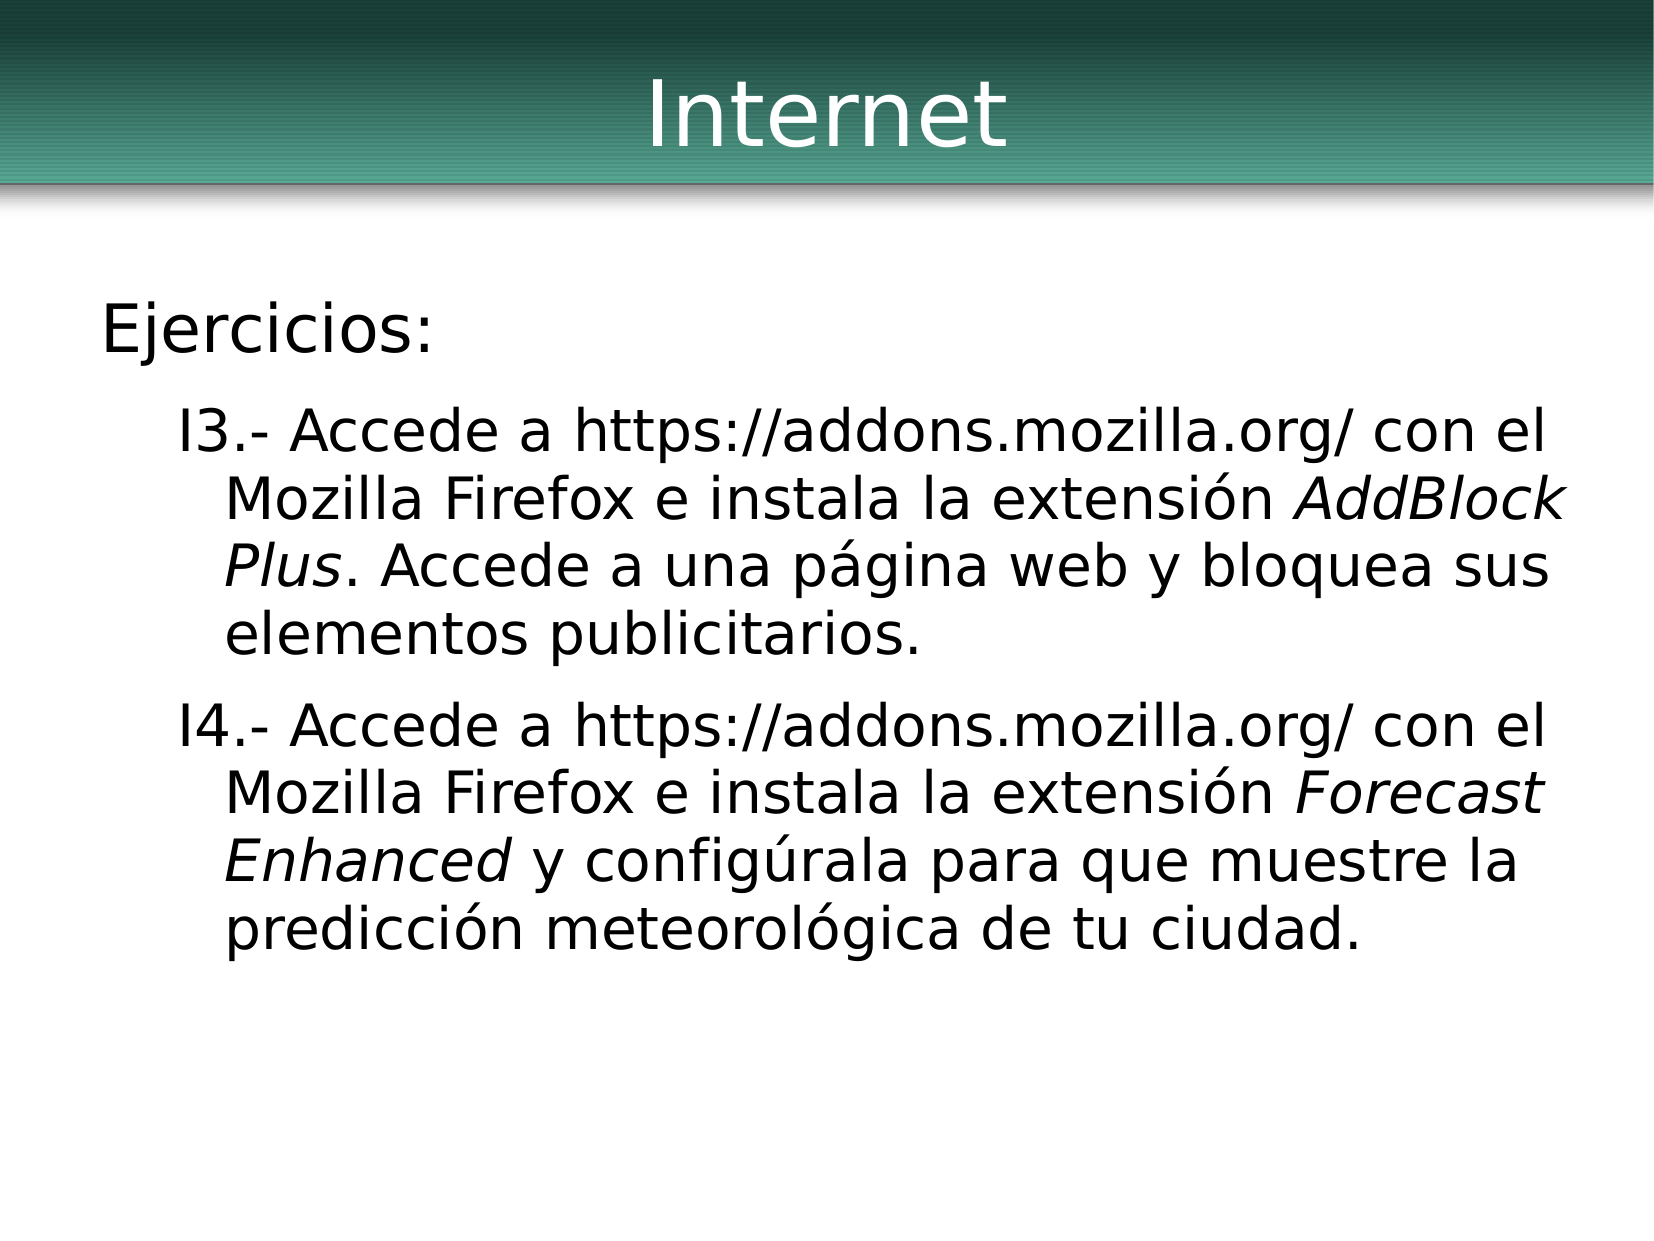

# Internet
Ejercicios:
I3.- Accede a https://addons.mozilla.org/ con el Mozilla Firefox e instala la extensión AddBlock Plus. Accede a una página web y bloquea sus elementos publicitarios.
I4.- Accede a https://addons.mozilla.org/ con el Mozilla Firefox e instala la extensión Forecast Enhanced y configúrala para que muestre la predicción meteorológica de tu ciudad.